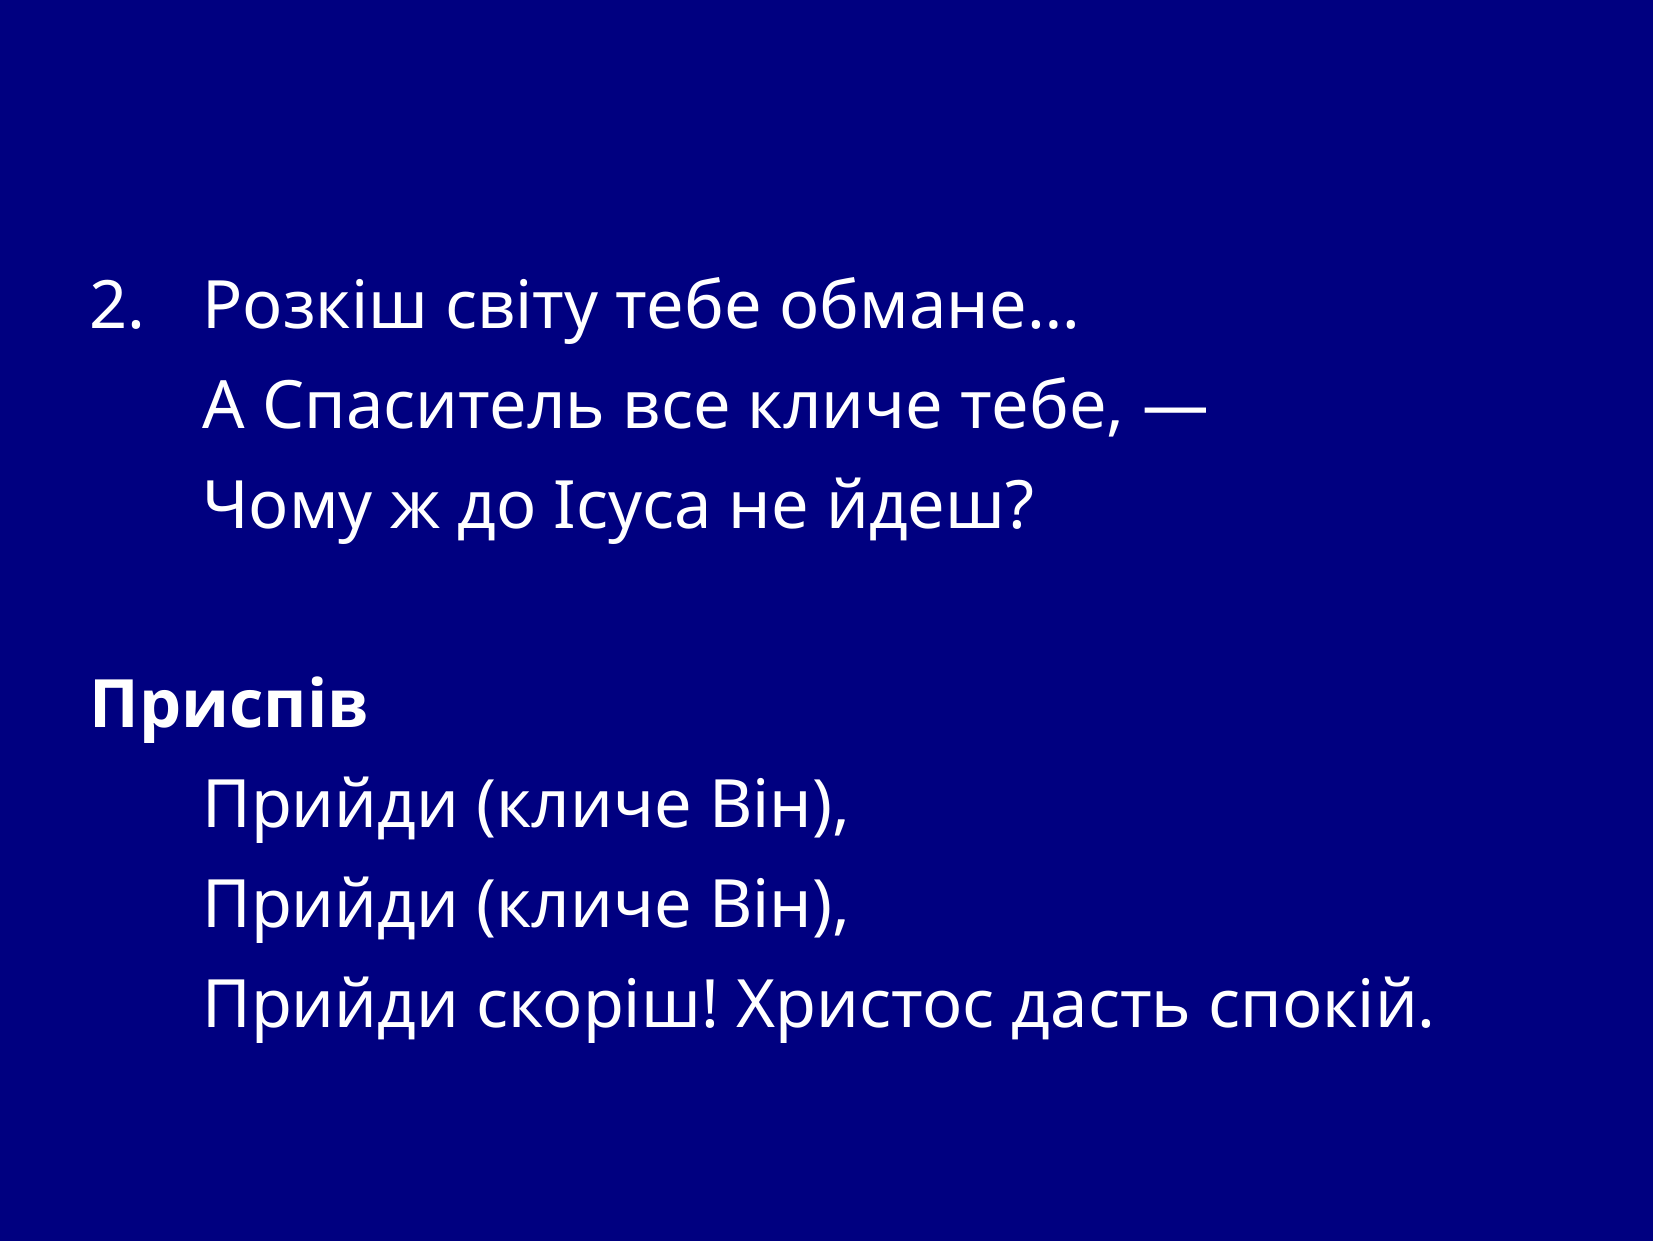

2.	Розкіш світу тебе обмане…
	А Спаситель все кличе тебе, ―
	Чому ж до Ісуса не йдеш?
Приспів
	Прийди (кличе Він),
	Прийди (кличе Він),
	Прийди скоріш! Христос дасть спокій.